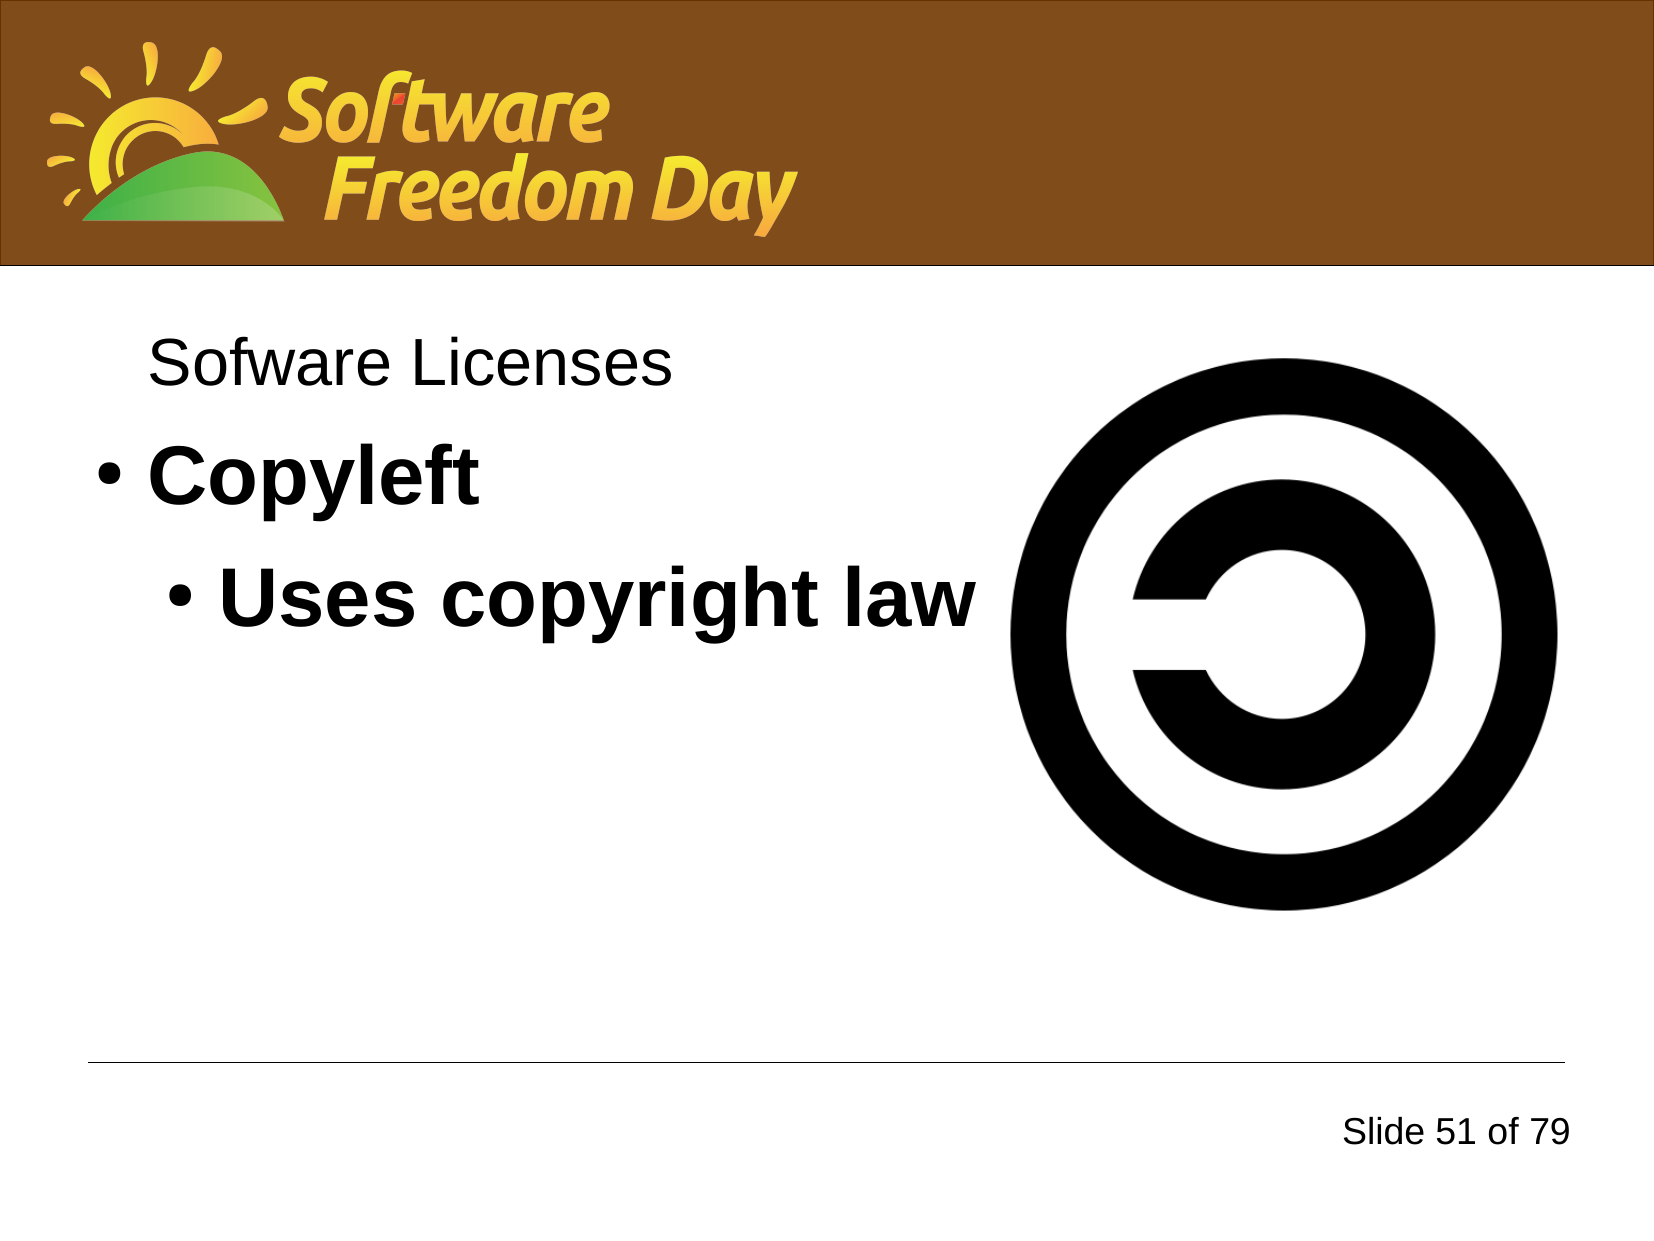

#
Sofware Licenses
Copyleft
Uses copyright law
51